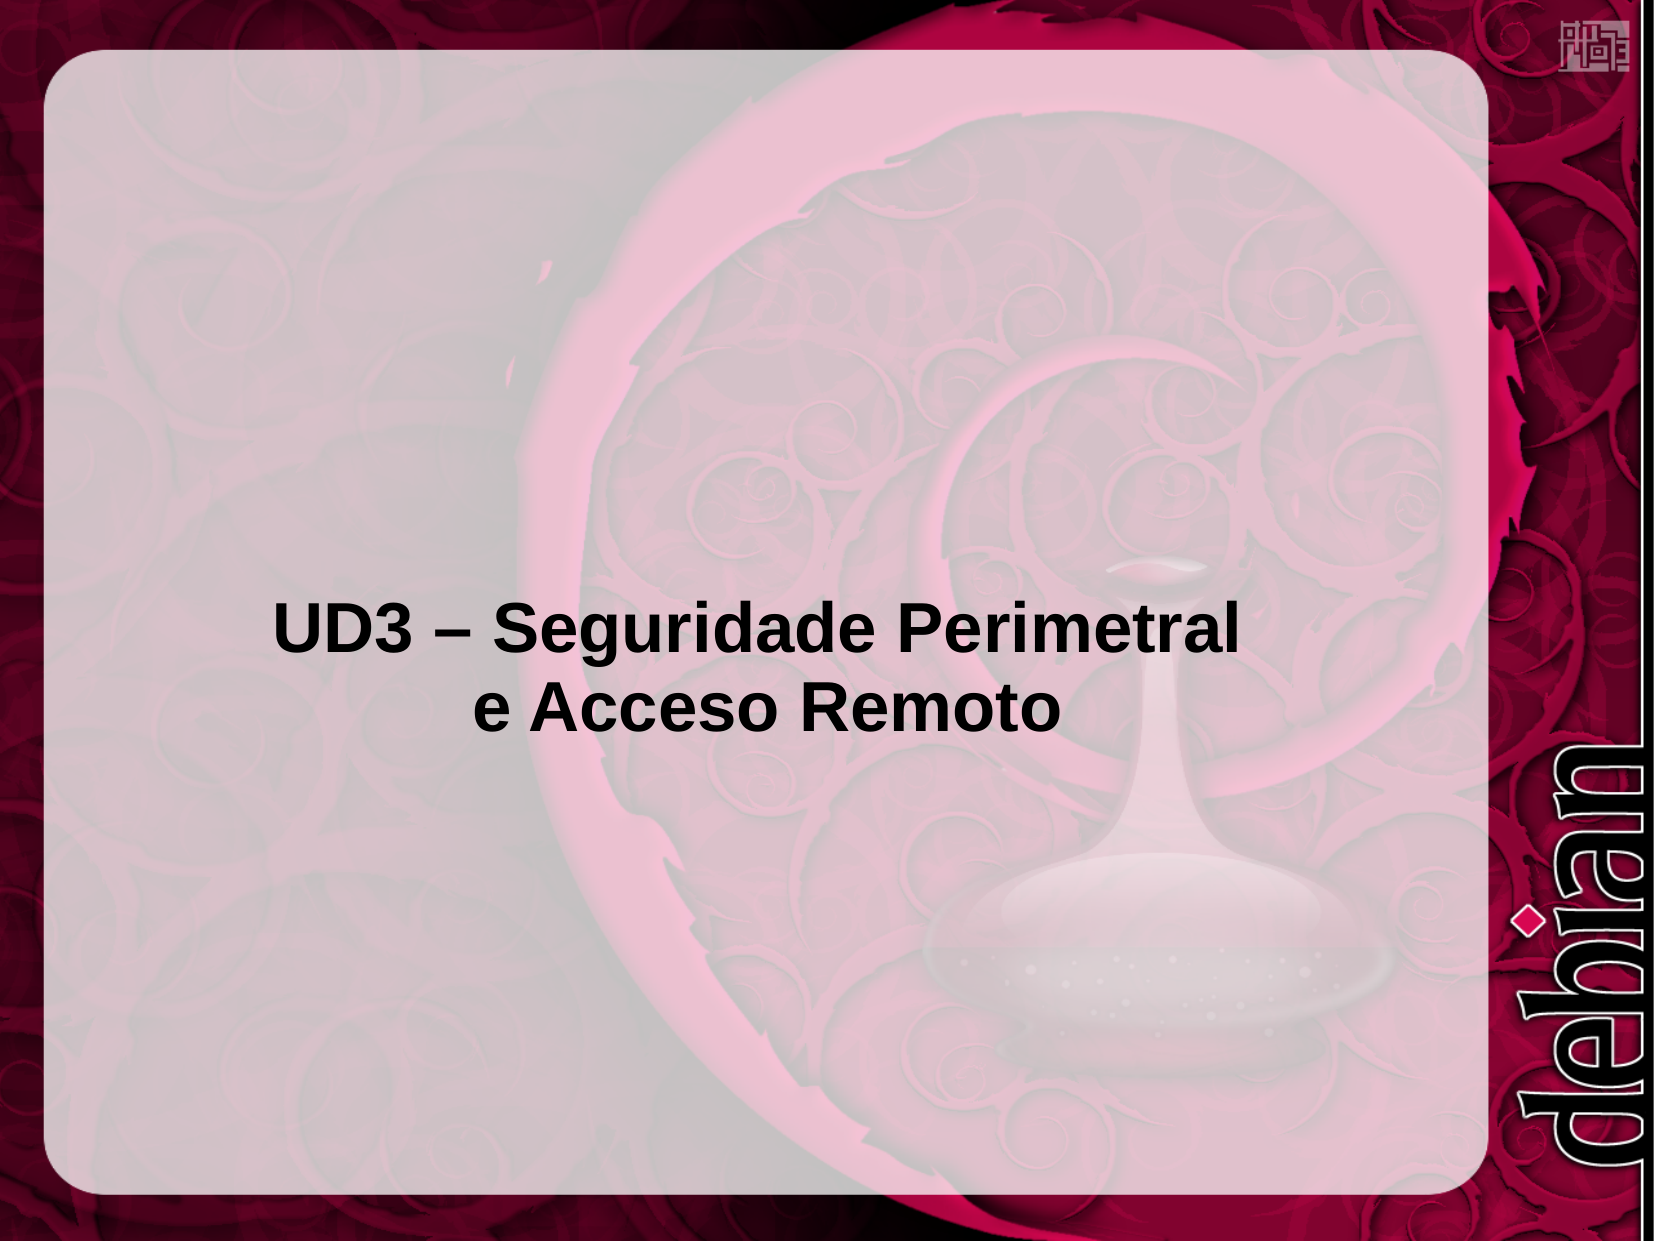

# UD3 – Seguridade Perimetral
e Acceso Remoto